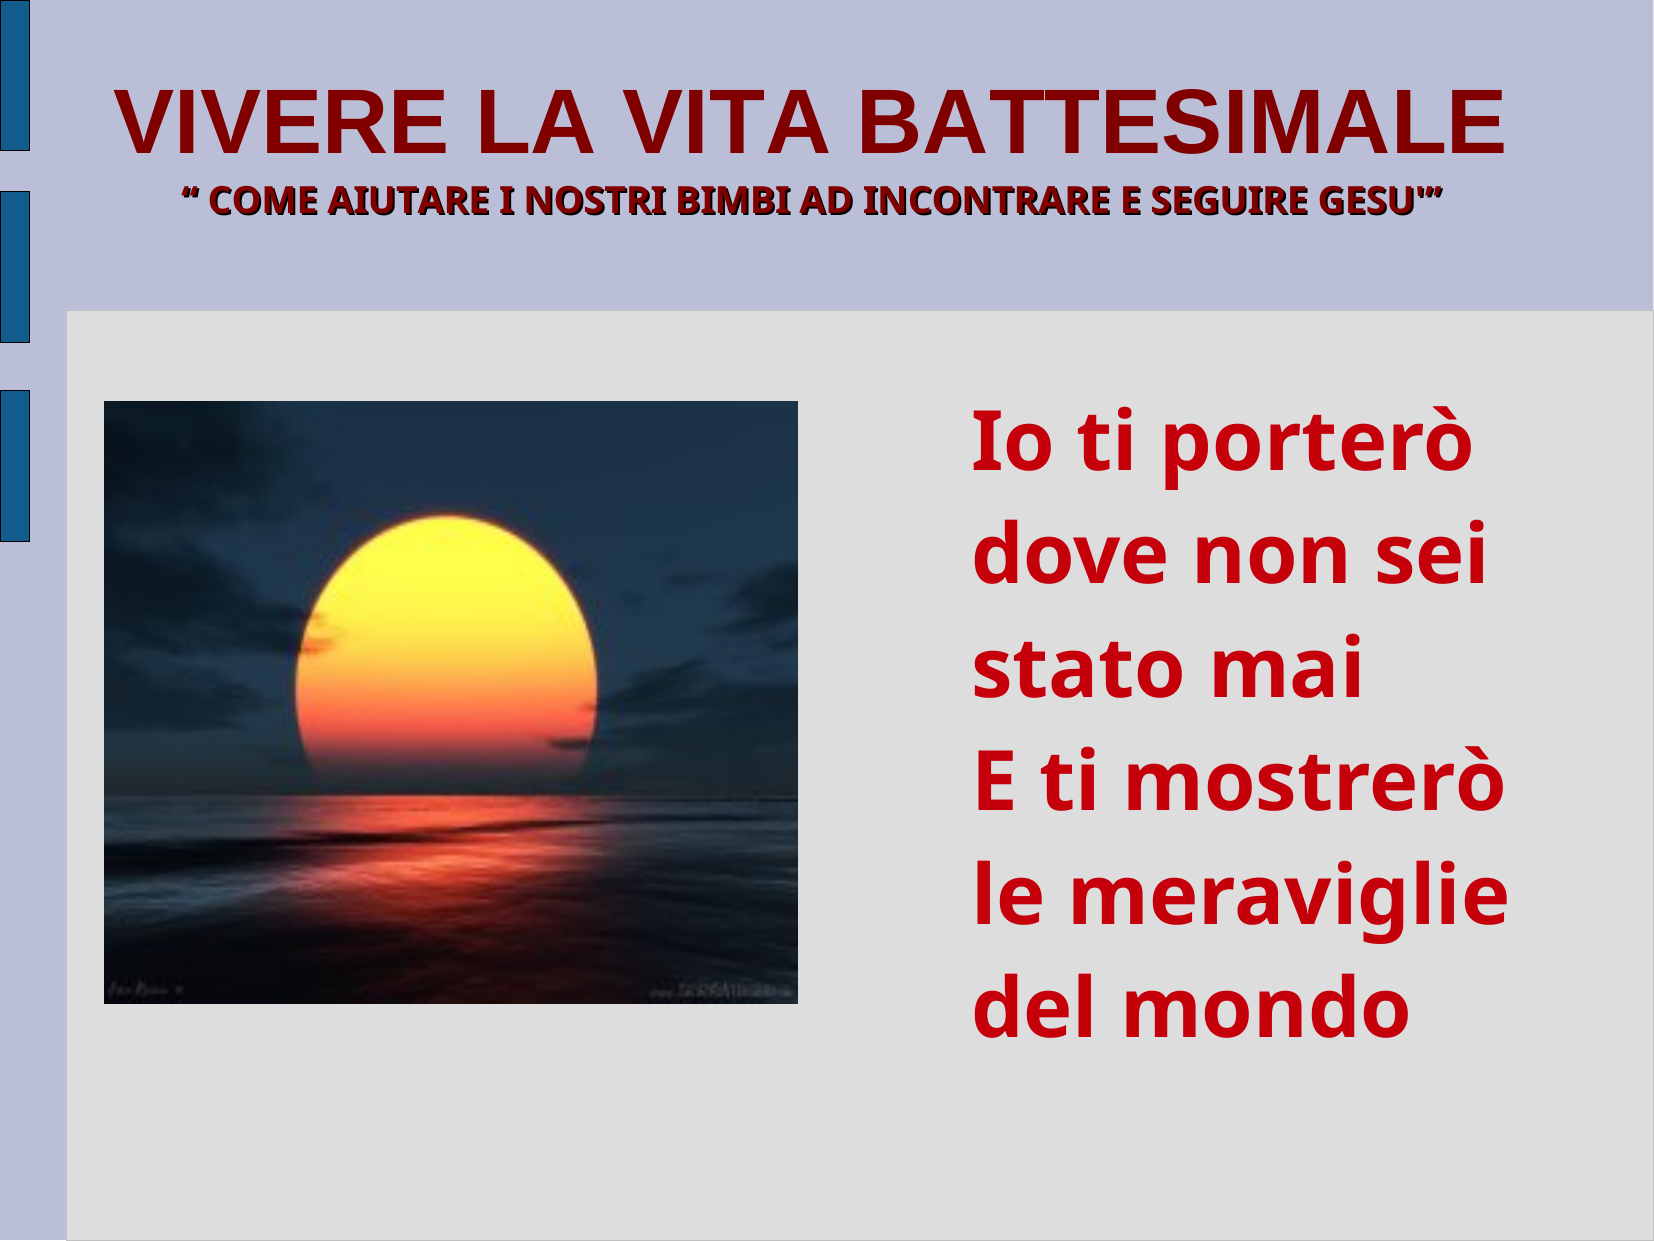

# VIVERE LA VITA BATTESIMALE “ COME AIUTARE I NOSTRI BIMBI AD INCONTRARE E SEGUIRE GESU'”
Io ti porterò dove non sei stato mai 
E ti mostrerò le meraviglie del mondo